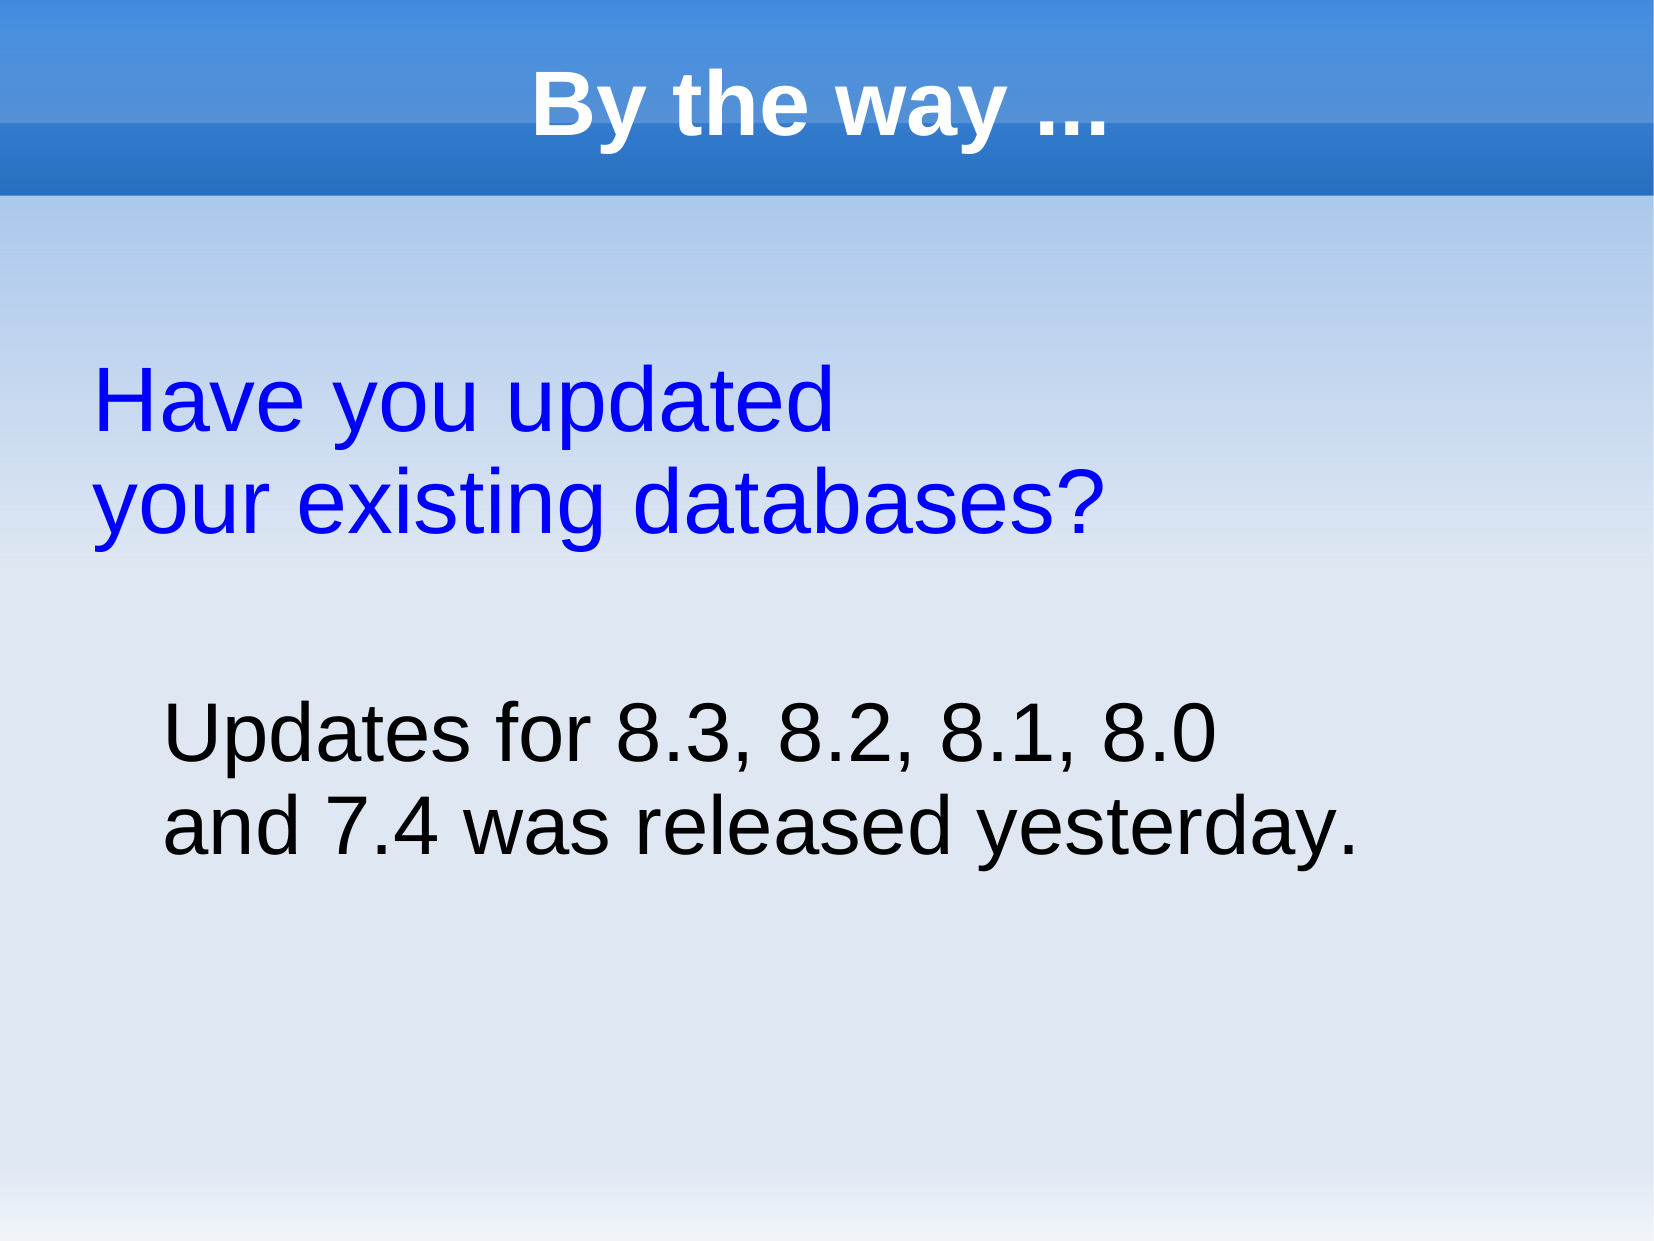

# By the way ...
Have you updated
your existing databases?
Updates for 8.3, 8.2, 8.1, 8.0
and 7.4 was released yesterday.